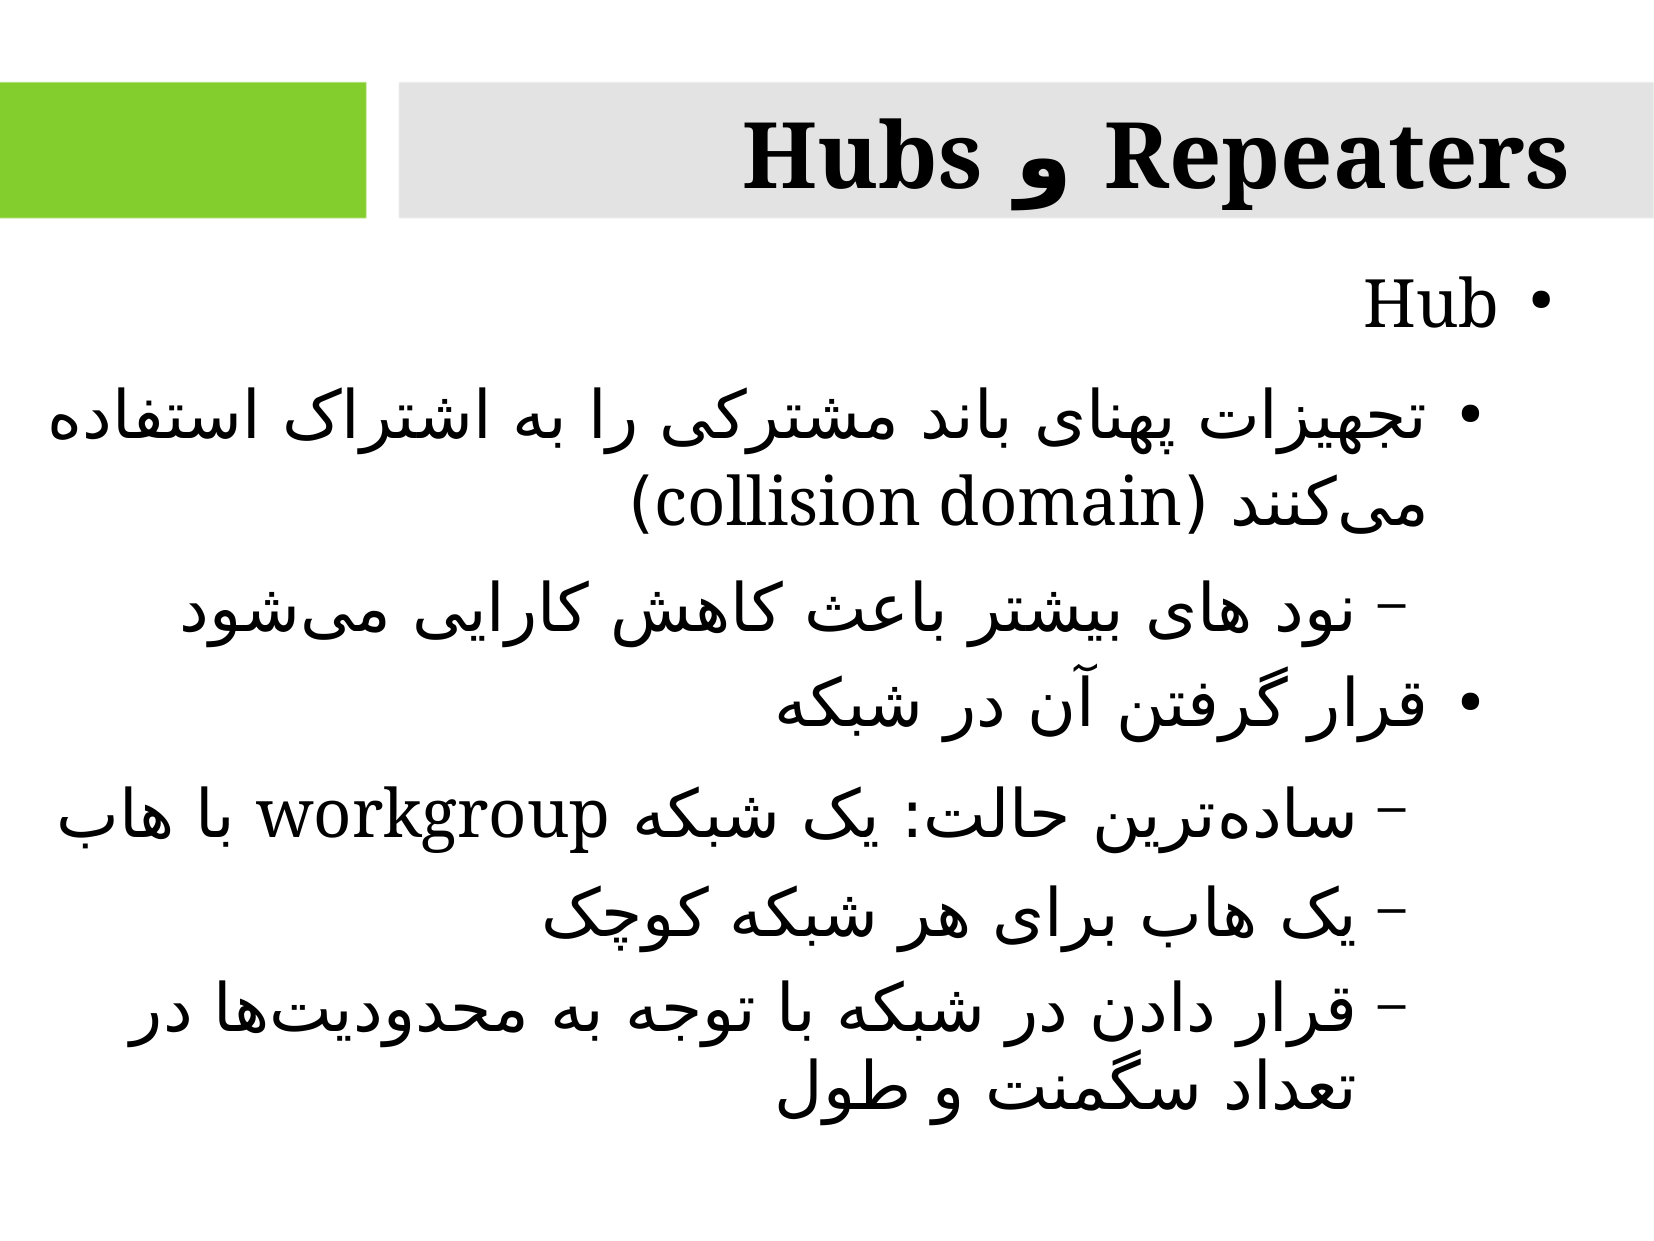

# Repeaters و Hubs
Hub
تجهیزات پهنای باند مشترکی را به اشتراک استفاده می‌کنند (collision domain)
نود های بیشتر باعث کاهش کارایی می‌شود
قرار گرفتن آن در شبکه
ساده‌ترین حالت: یک شبکه workgroup با هاب
یک هاب برای هر شبکه کوچک
قرار دادن در شبکه با توجه به محدودیت‌ها در تعداد سگمنت و طول